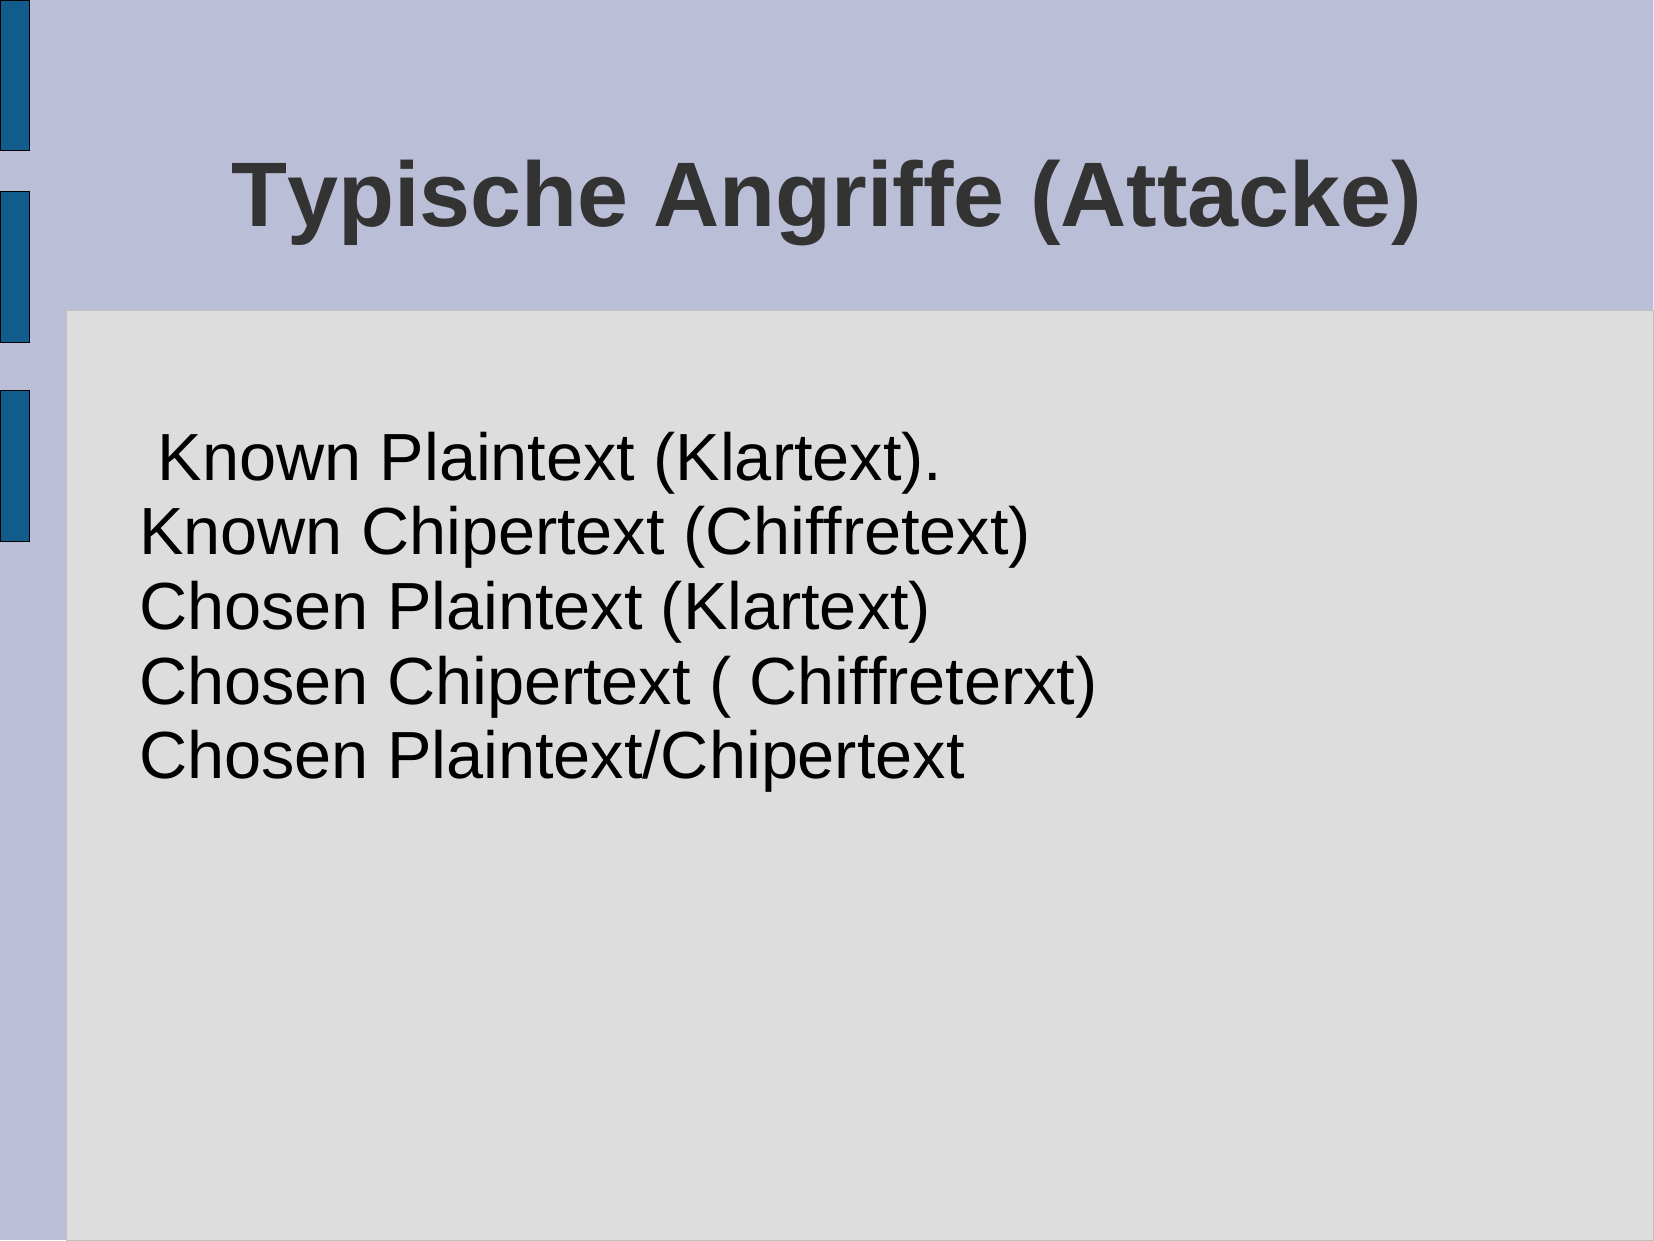

# Typische Angriffe (Attacke)
 Known Plaintext (Klartext).
Known Chipertext (Chiffretext)
Chosen Plaintext (Klartext)
Chosen Chipertext ( Chiffreterxt)
Chosen Plaintext/Chipertext